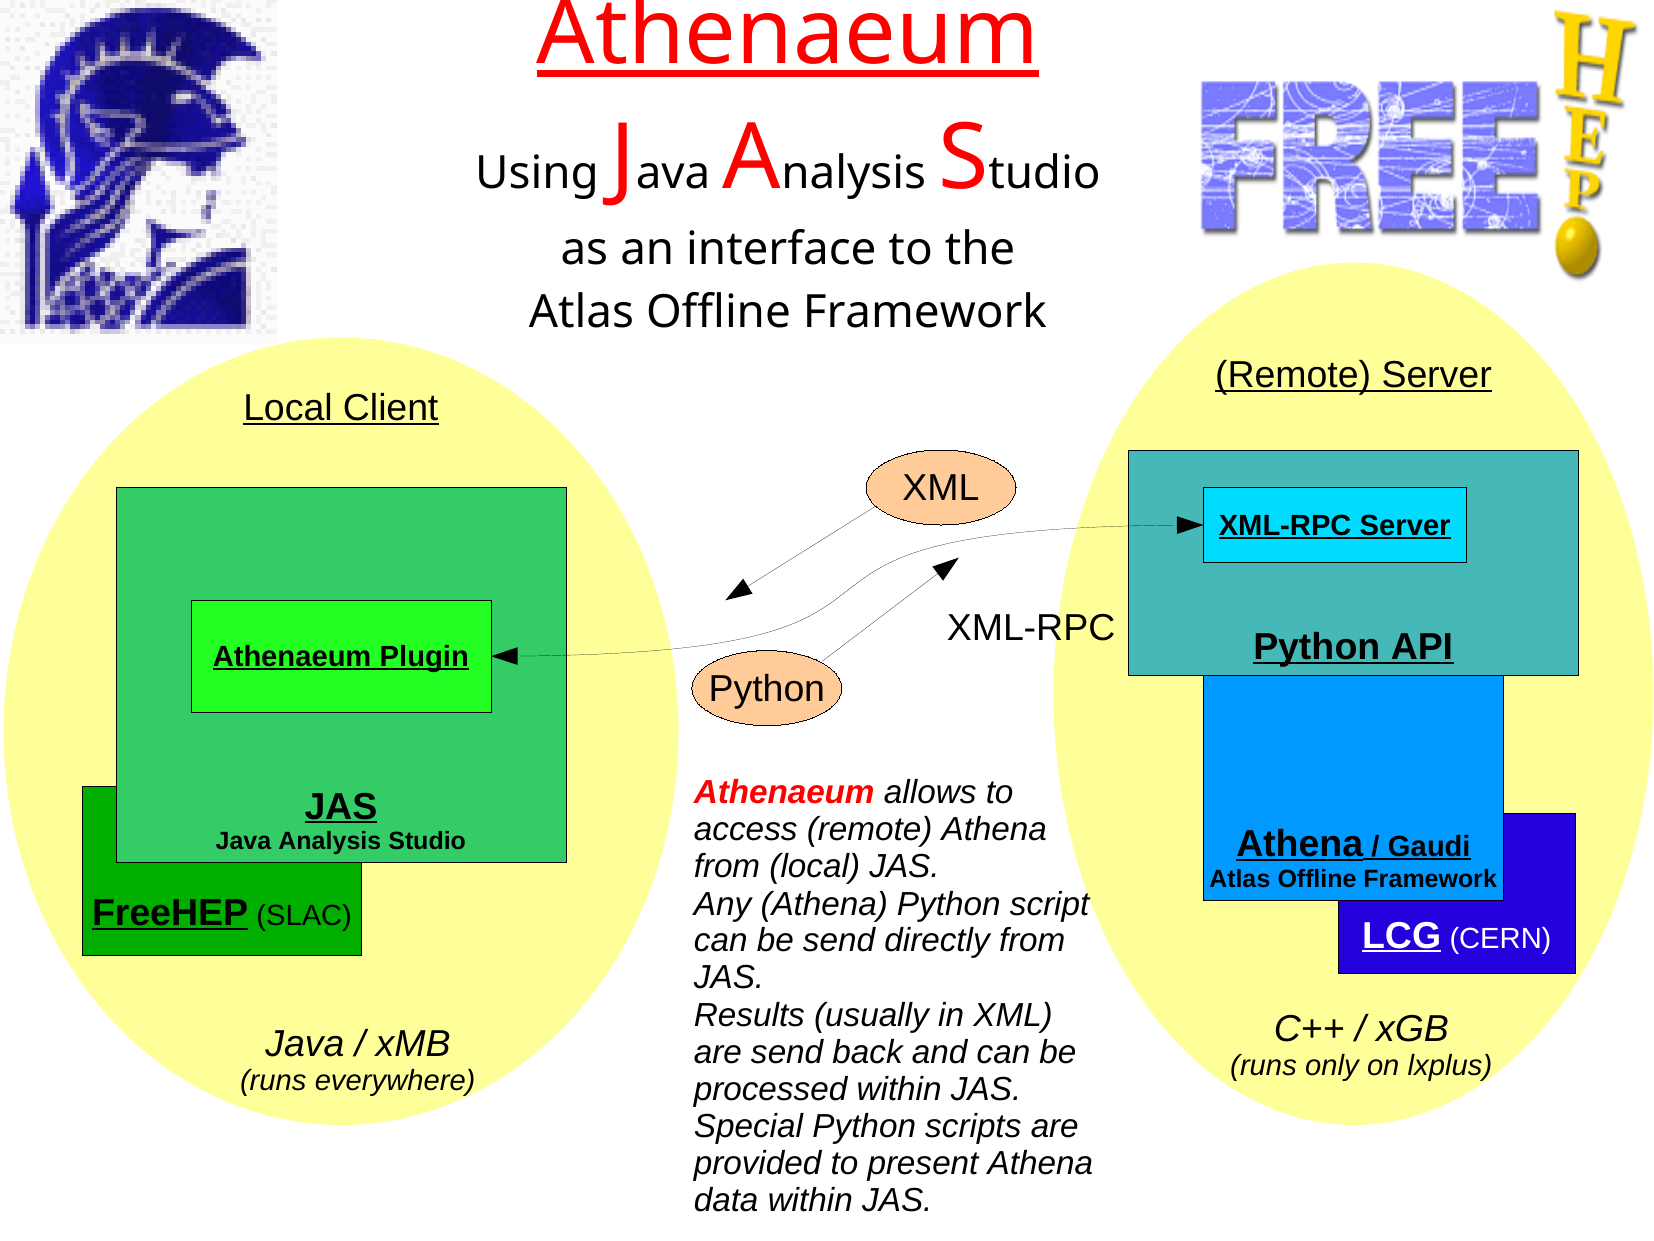

# Athenaeum Using Java Analysis Studio as an interface to the Atlas Offline Framework
(Remote) Server
Local Client
XML
Python API
JAS
Java Analysis Studio
XML-RPC Server
Athenaeum Plugin
Athena / Gaudi
Atlas Offline Framework
Python
Athenaeum allows to access (remote) Athena from (local) JAS.
Any (Athena) Python script can be send directly from JAS.
Results (usually in XML) are send back and can be processed within JAS.
Special Python scripts are provided to present Athena data within JAS.
FreeHEP (SLAC)
LCG (CERN)
C++ / xGB
(runs only on lxplus)
Java / xMB
(runs everywhere)